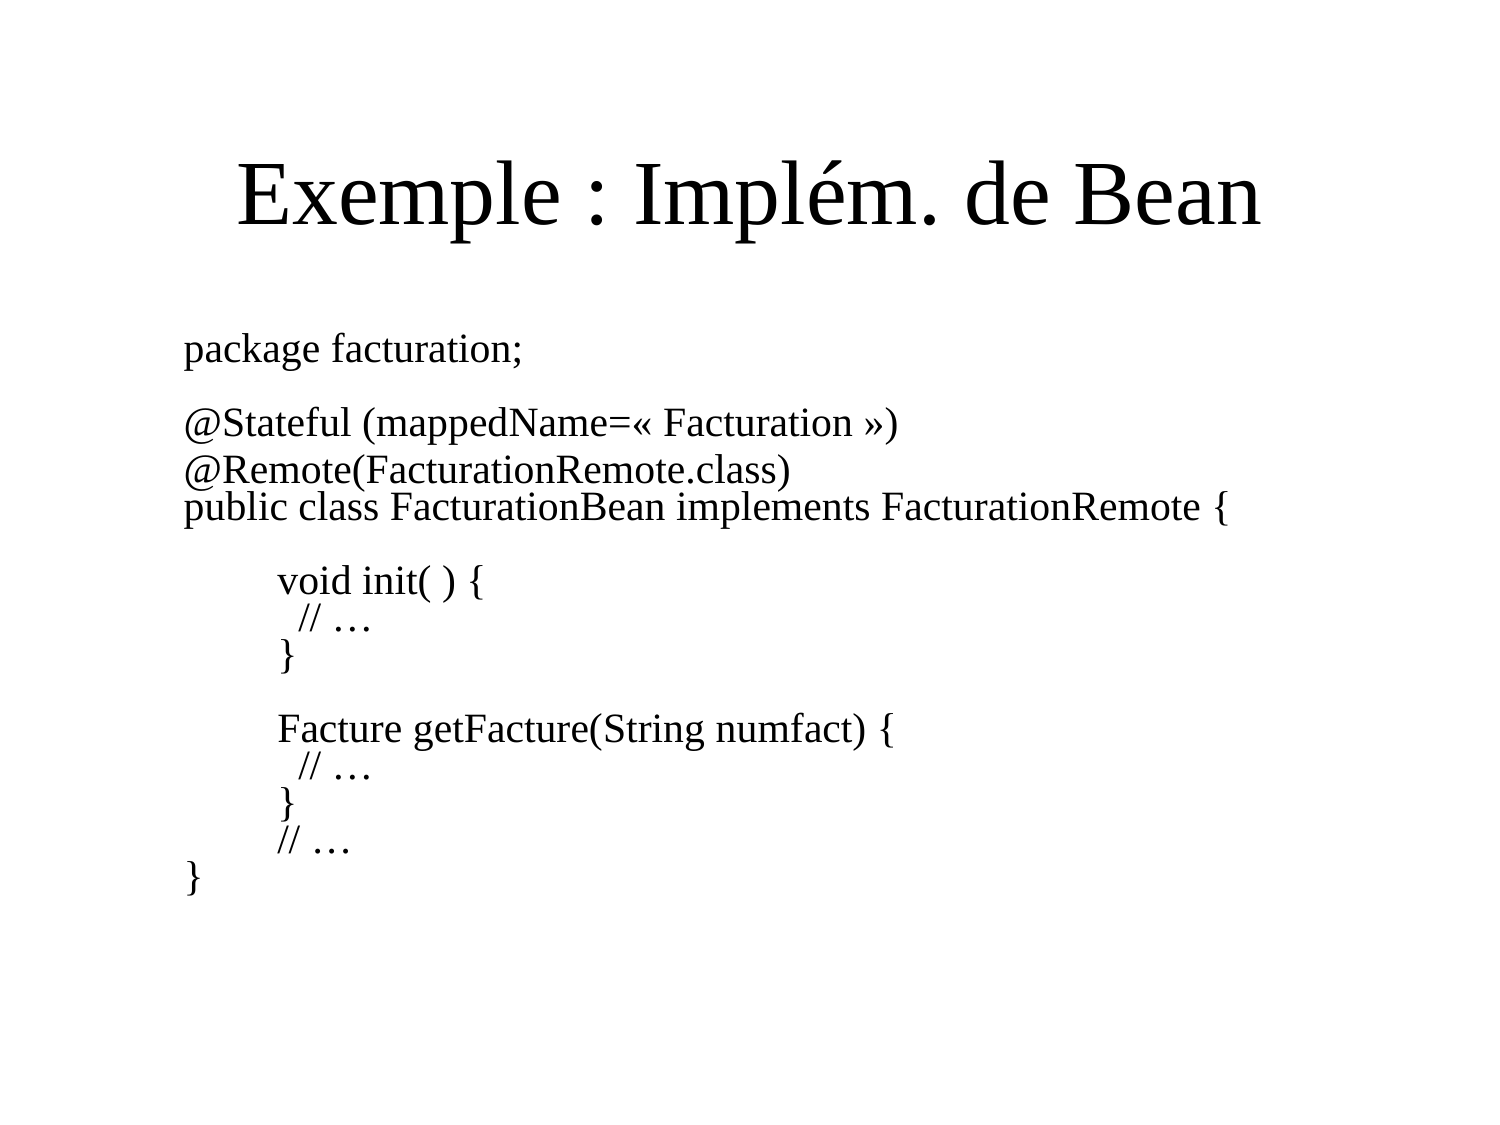

# Exemple : Implém. de Bean
	package facturation;
@Stateful (mappedName=« Facturation »)
	@Remote(FacturationRemote.class)
public class FacturationBean implements FacturationRemote {
	void init( ) {
	 // …
	}
	Facture getFacture(String numfact) {
	 // …
	}
	// …
}